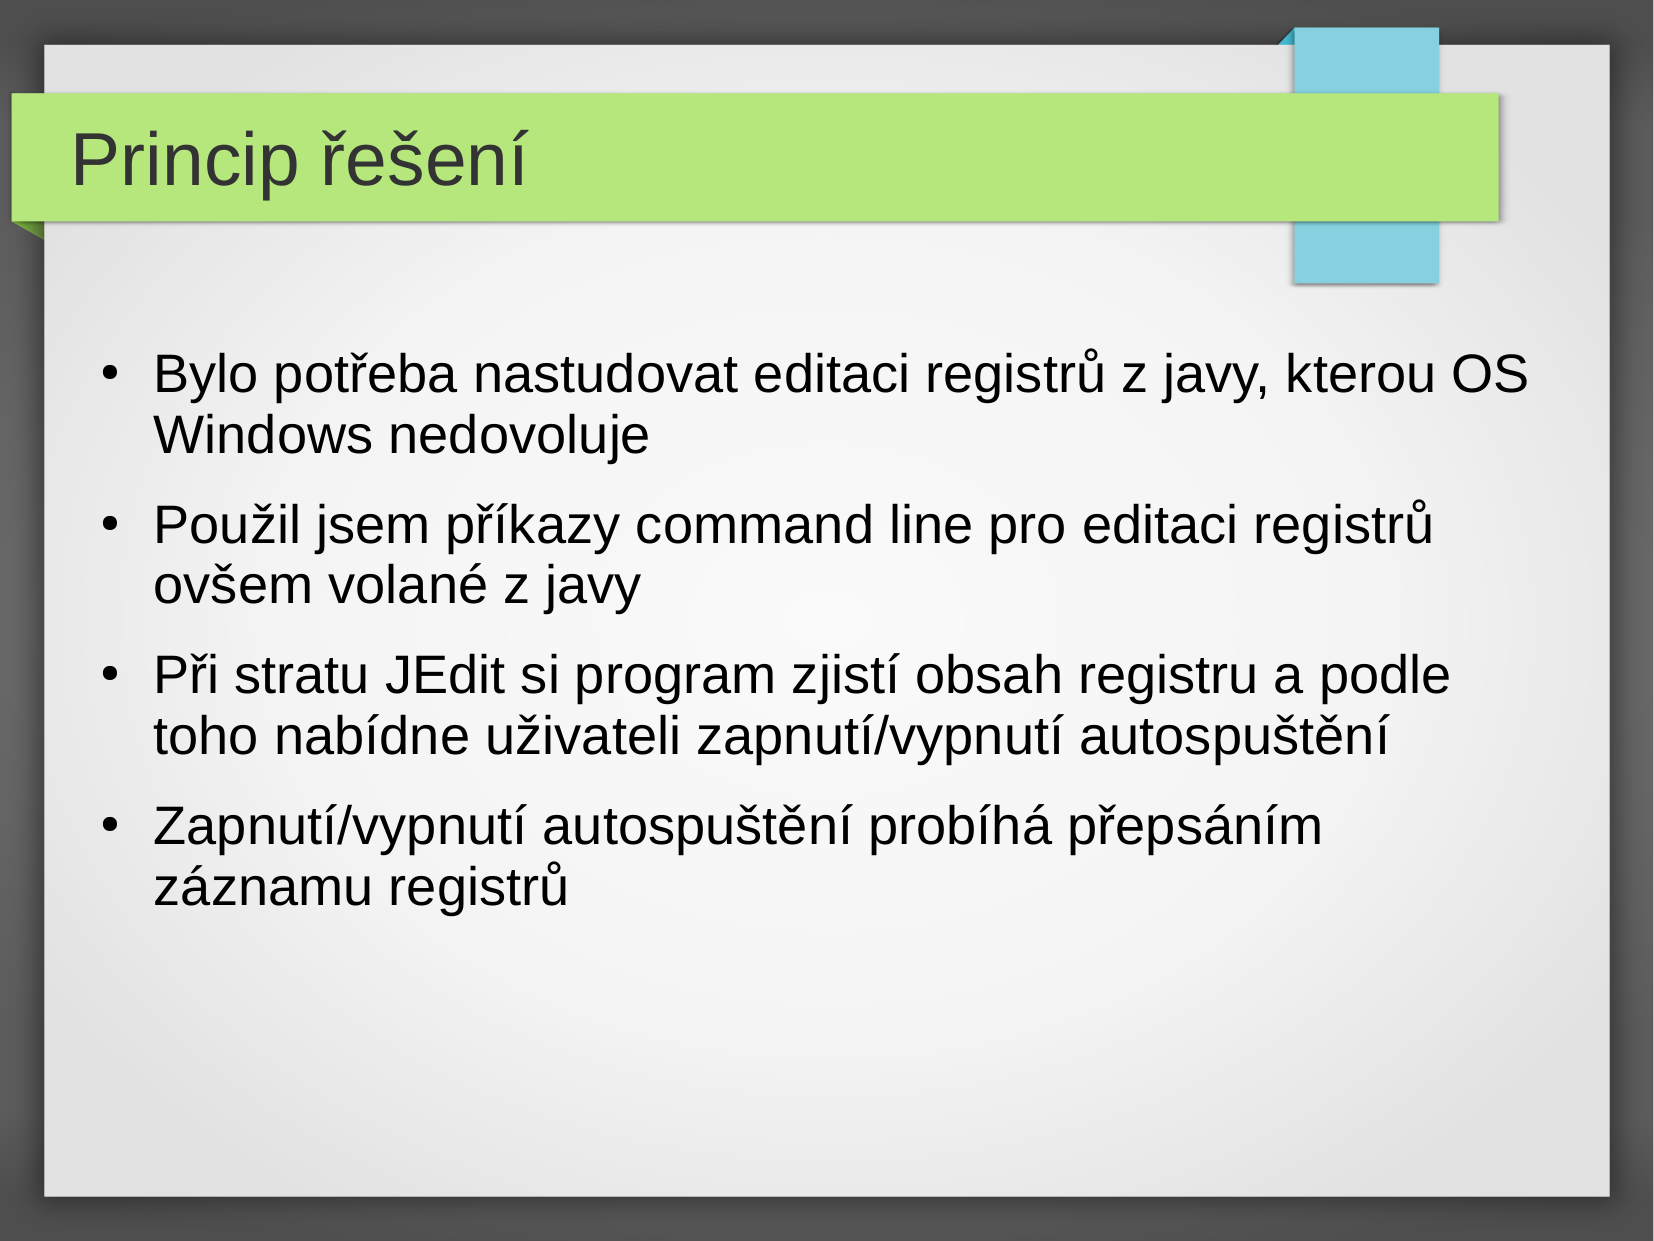

# Princip řešení
Bylo potřeba nastudovat editaci registrů z javy, kterou OS Windows nedovoluje
Použil jsem příkazy command line pro editaci registrů ovšem volané z javy
Při stratu JEdit si program zjistí obsah registru a podle toho nabídne uživateli zapnutí/vypnutí autospuštění
Zapnutí/vypnutí autospuštění probíhá přepsáním záznamu registrů